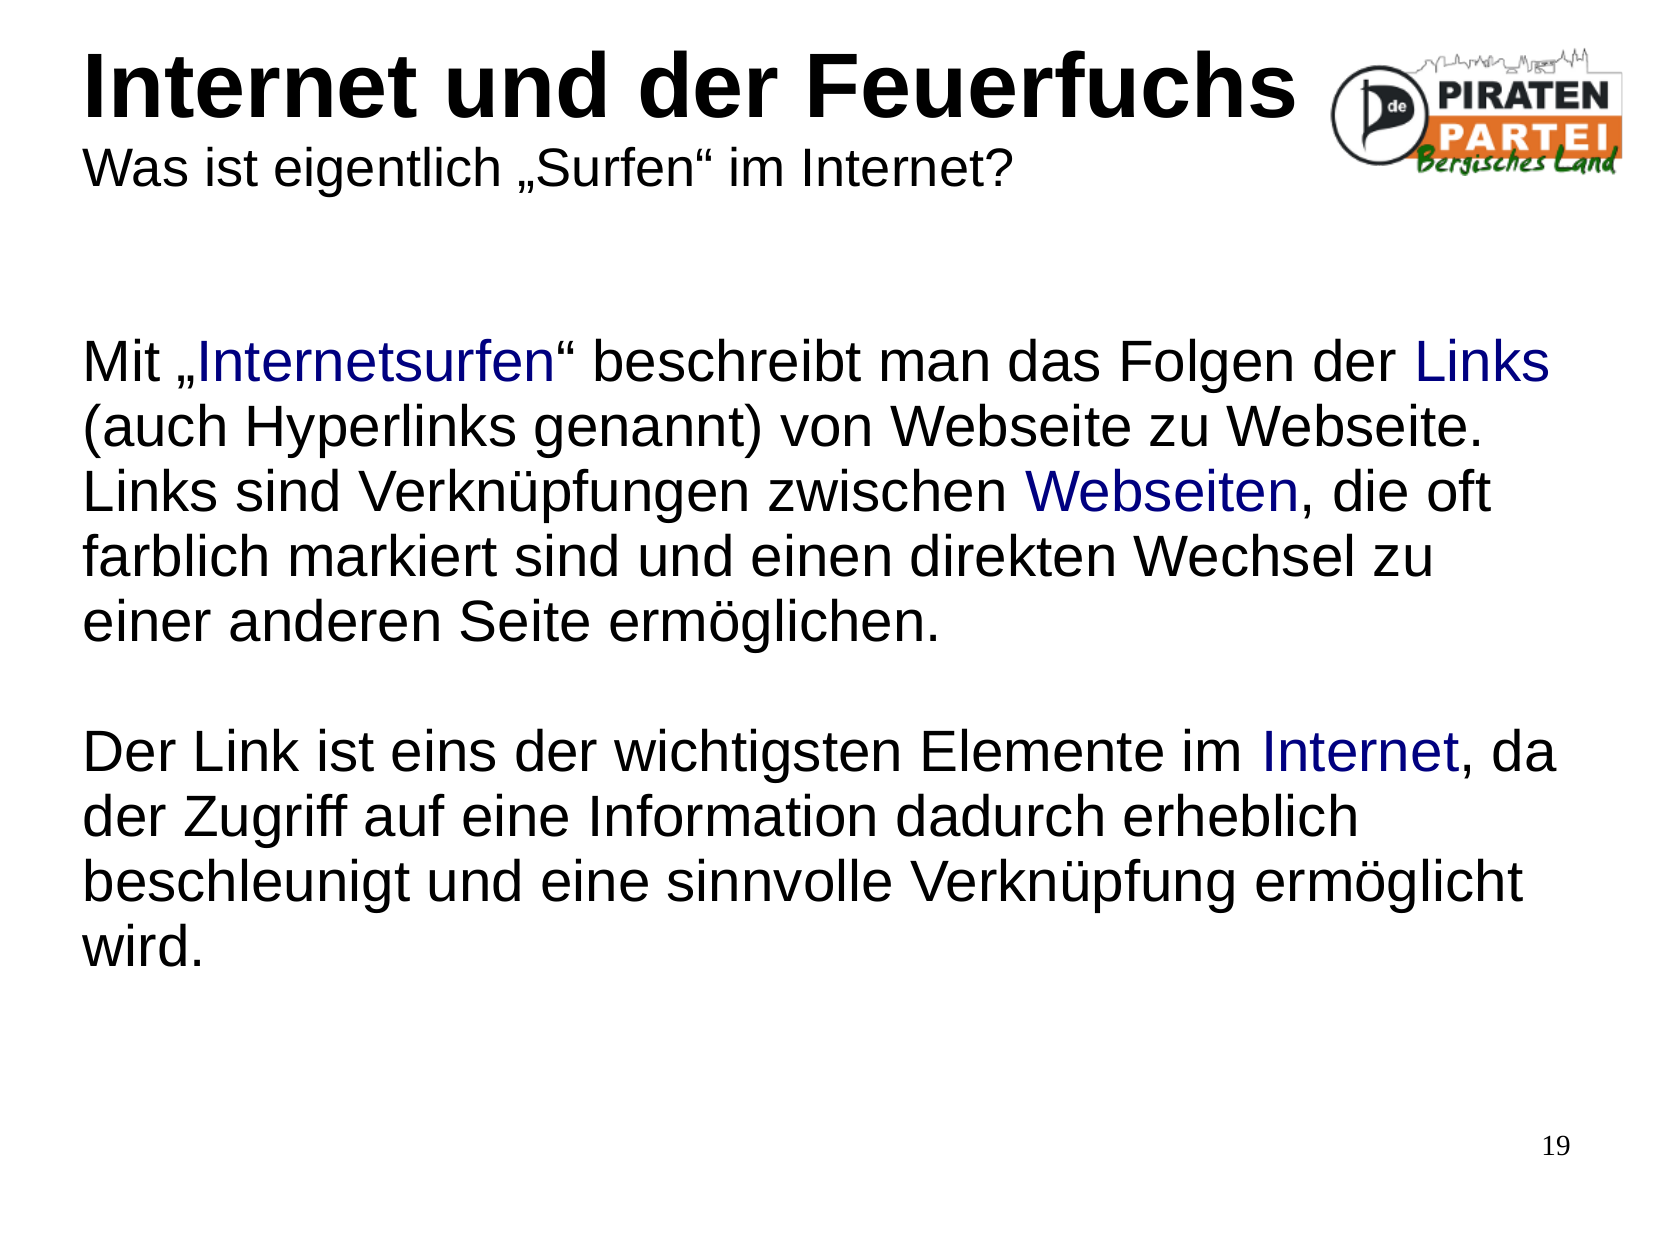

# Internet und der Feuerfuchs Was ist eigentlich „Surfen“ im Internet?
Mit „Internetsurfen“ beschreibt man das Folgen der Links (auch Hyperlinks genannt) von Webseite zu Webseite.
Links sind Verknüpfungen zwischen Webseiten, die oft farblich markiert sind und einen direkten Wechsel zu einer anderen Seite ermöglichen.
Der Link ist eins der wichtigsten Elemente im Internet, da der Zugriff auf eine Information dadurch erheblich beschleunigt und eine sinnvolle Verknüpfung ermöglicht wird.
19